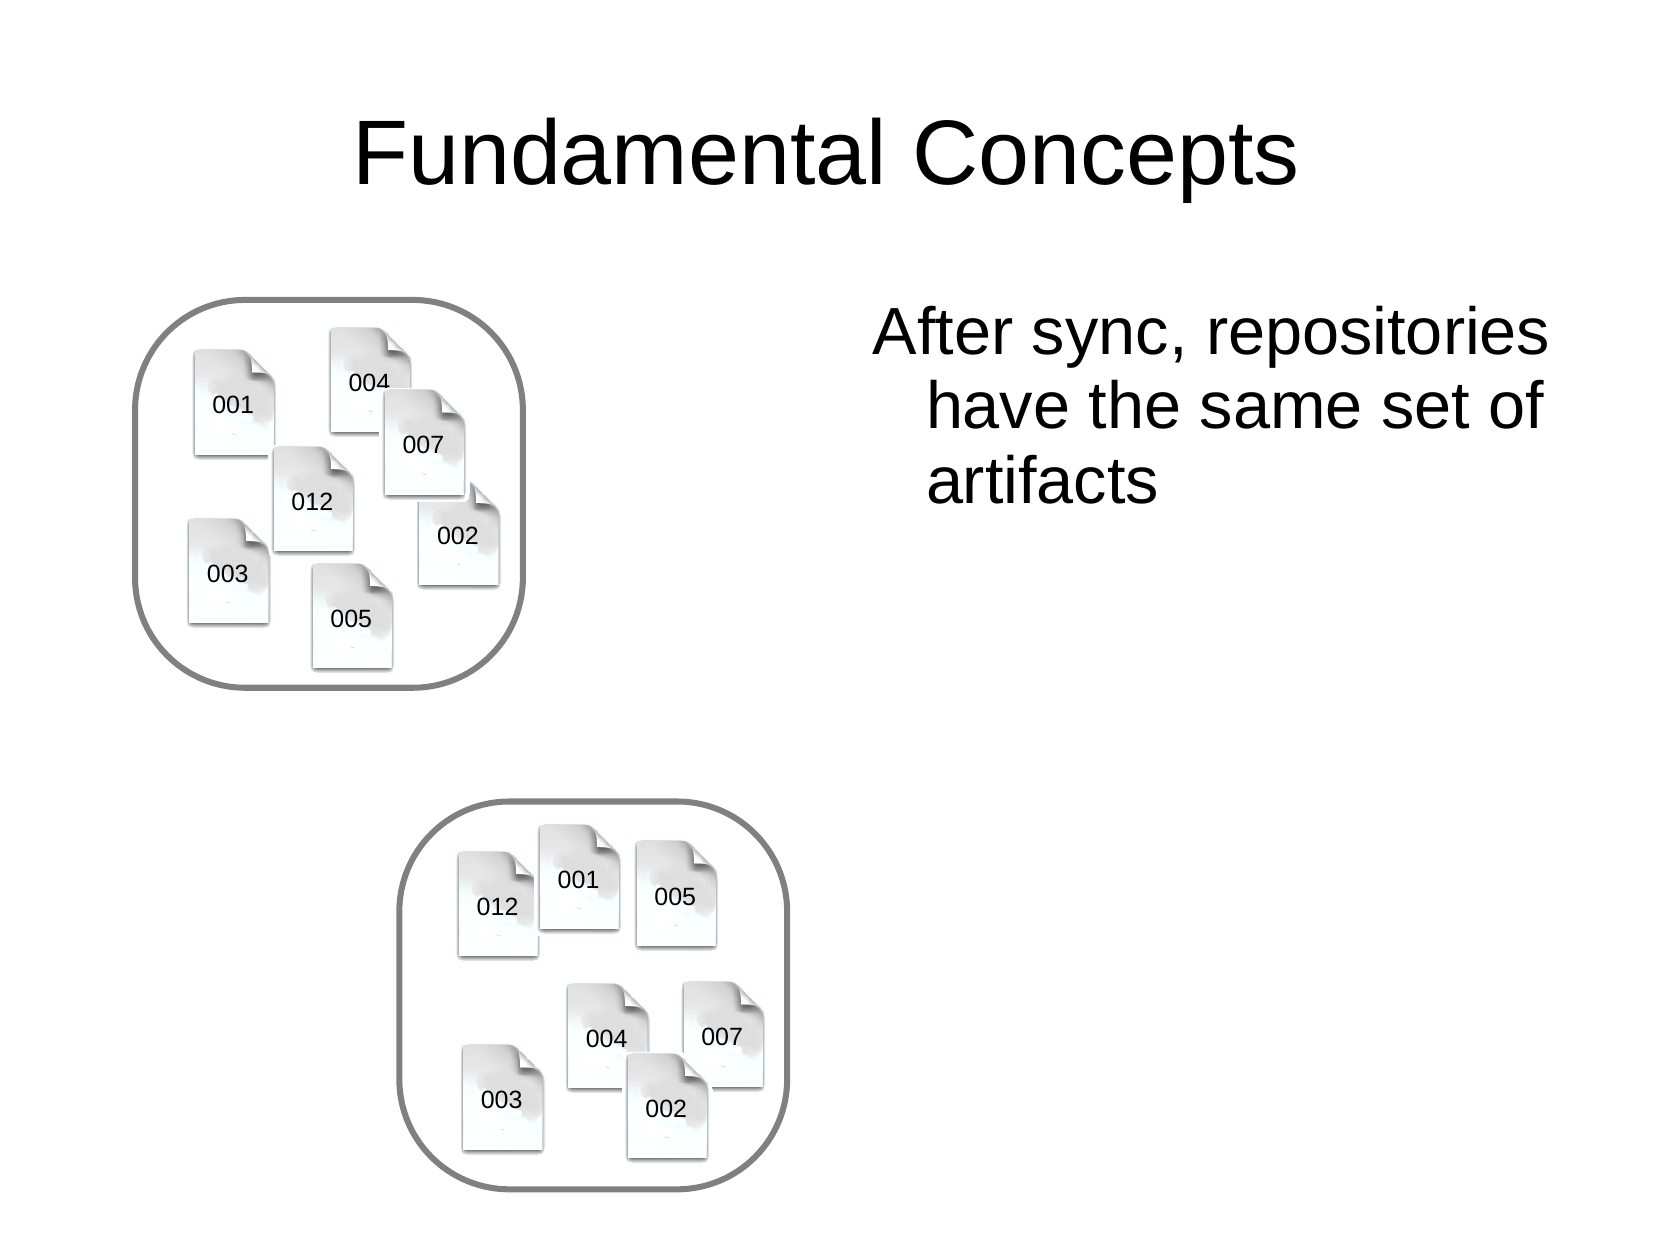

# Fundamental Concepts
After sync, repositories have the same set of artifacts
004
001
007
012
002
003
005
001
005
012
007
004
003
002